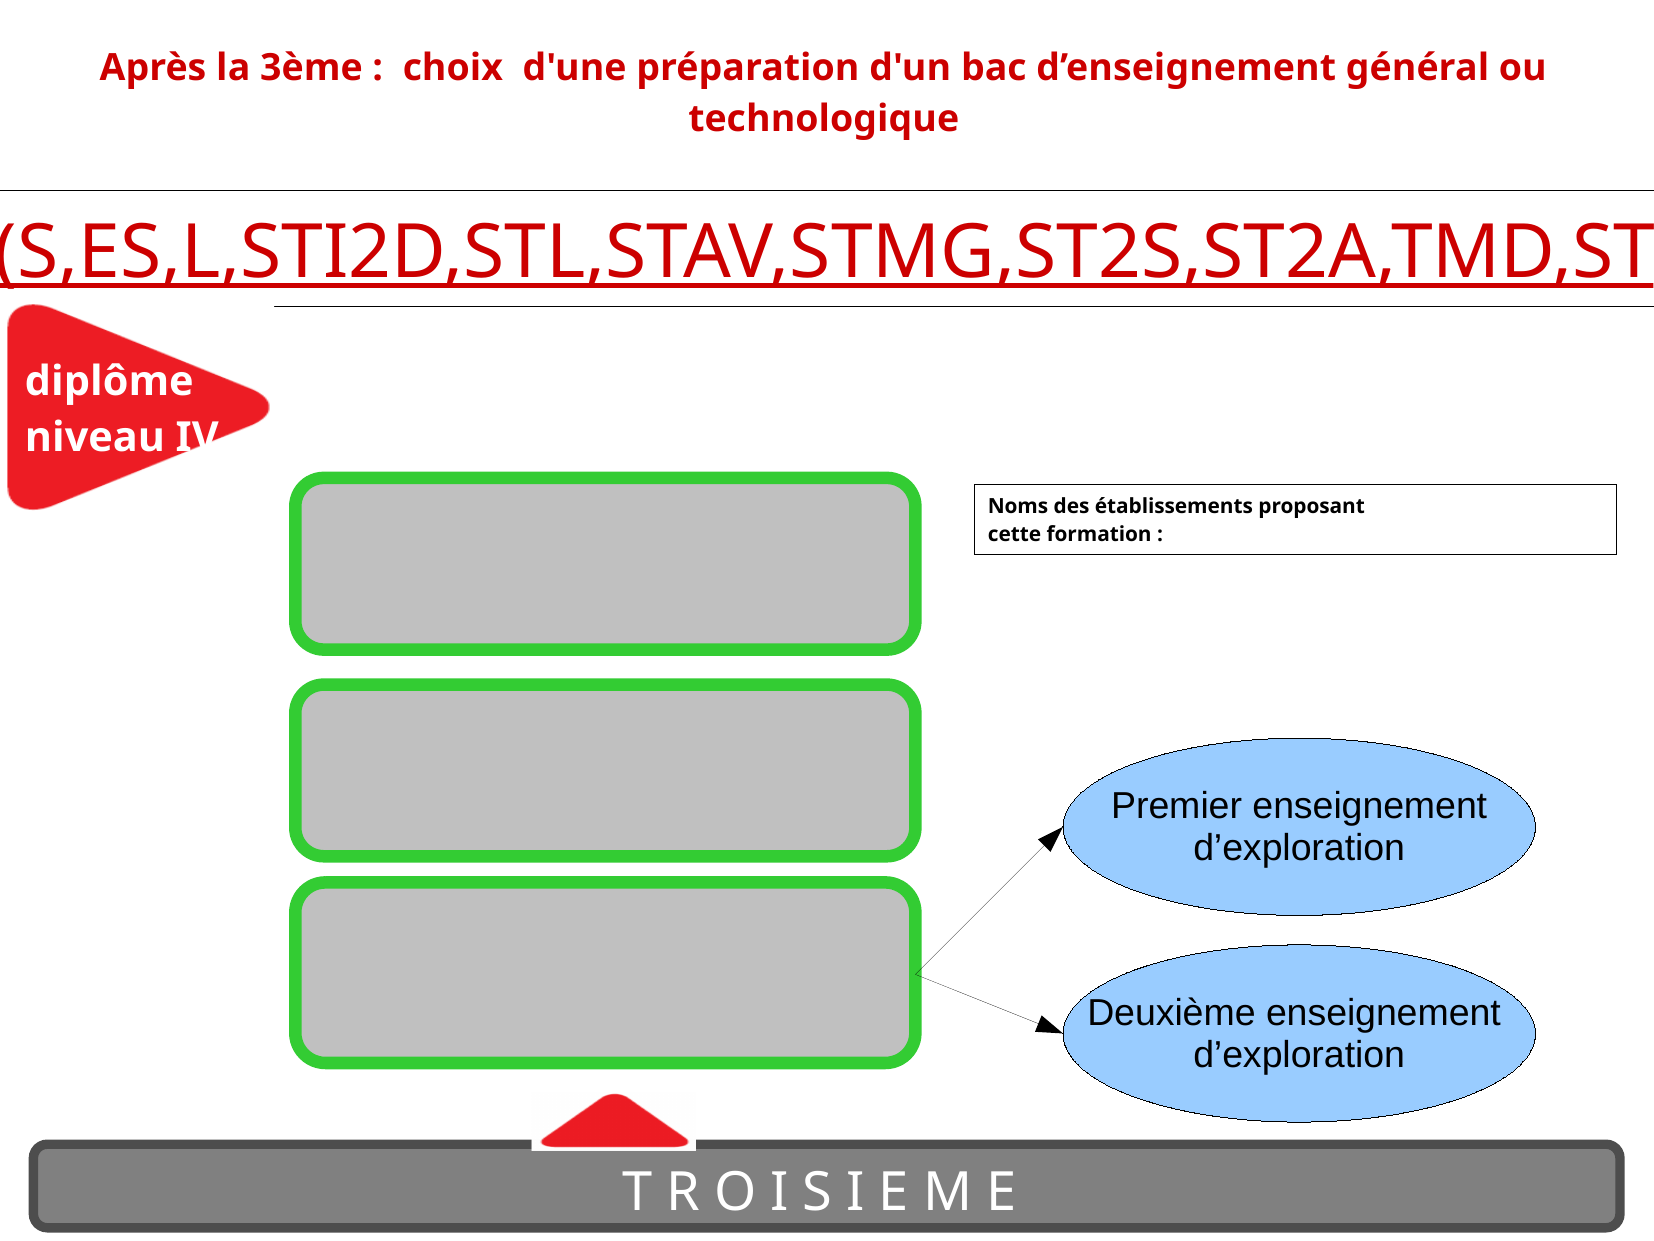

Après la 3ème : choix d'une préparation d'un bac d’enseignement général ou technologique
PARCOURS DE LA VOIE PROFESSIONNELLE
 bac(S,ES,L,STI2D,STL,STAV,STMG,ST2S,ST2A,TMD,STHR)
diplôme
niveau IV
Noms des établissements proposant
cette formation :
Premier enseignement
d’exploration
Deuxième enseignement
d’exploration
T R O I S I E M E